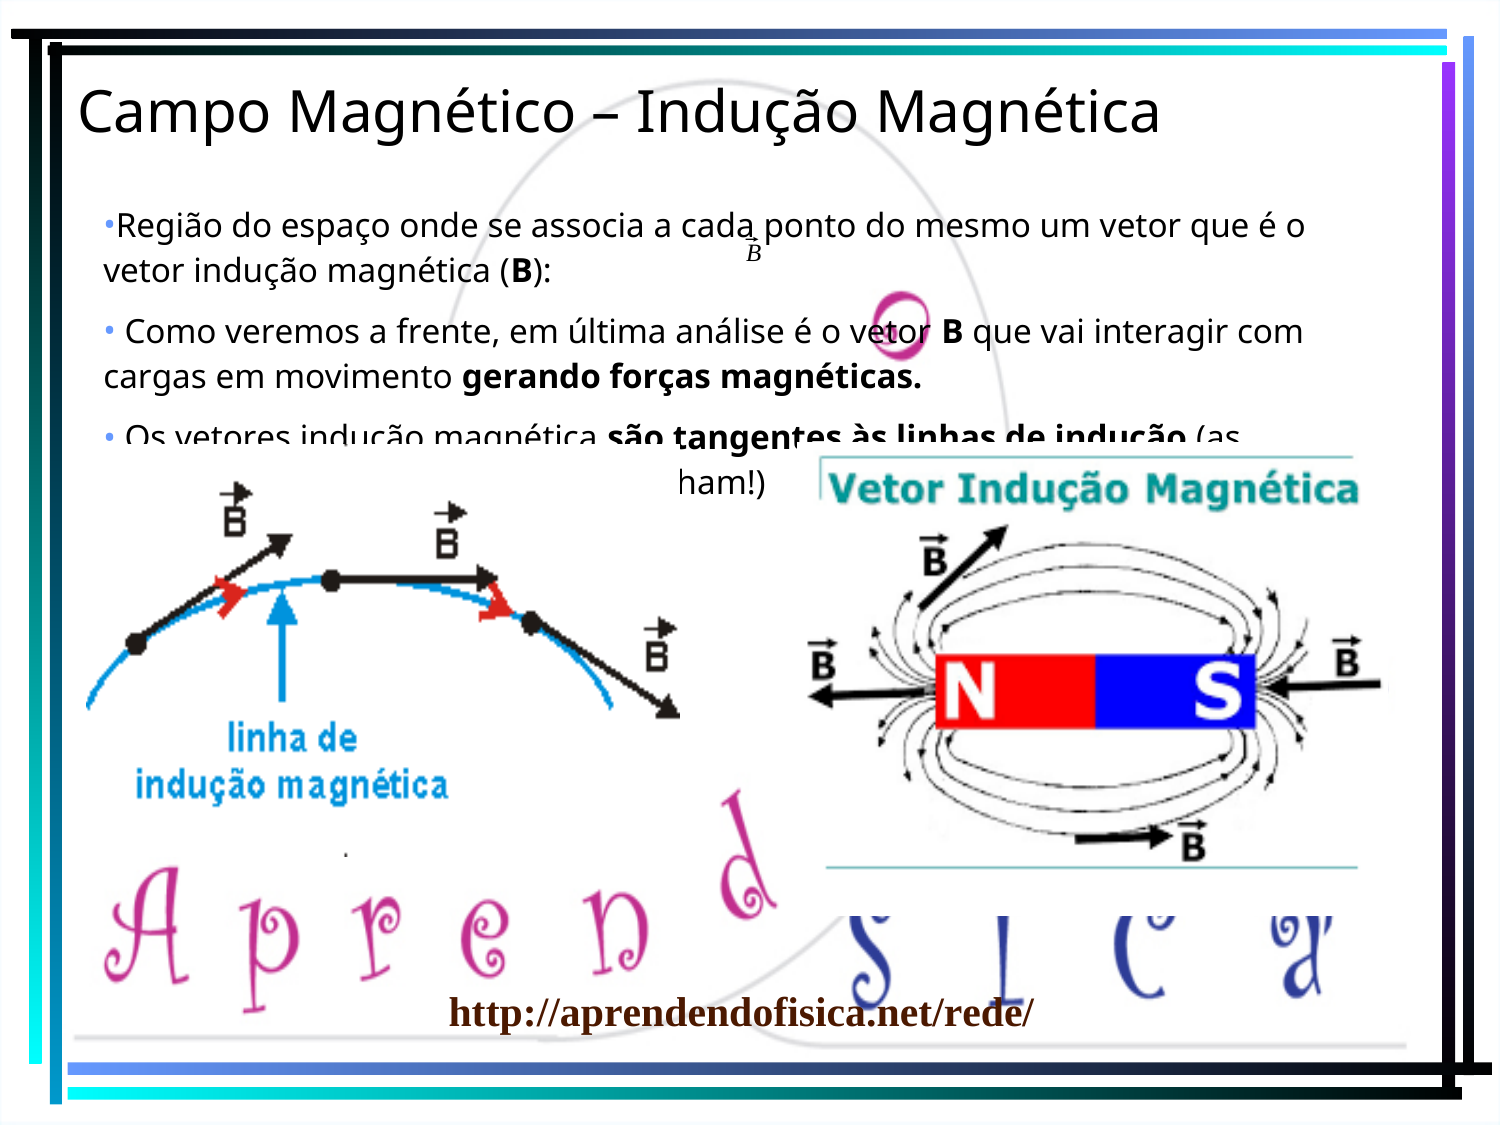

# Campo Magnético – Indução Magnética
Região do espaço onde se associa a cada ponto do mesmo um vetor que é o vetor indução magnética (B):
 Como veremos a frente, em última análise é o vetor B que vai interagir com cargas em movimento gerando forças magnéticas.
 Os vetores indução magnética são tangentes às linhas de indução (as mesmas por onde as limalhas se alinham!)
 http://aprendendofisica.net/rede/